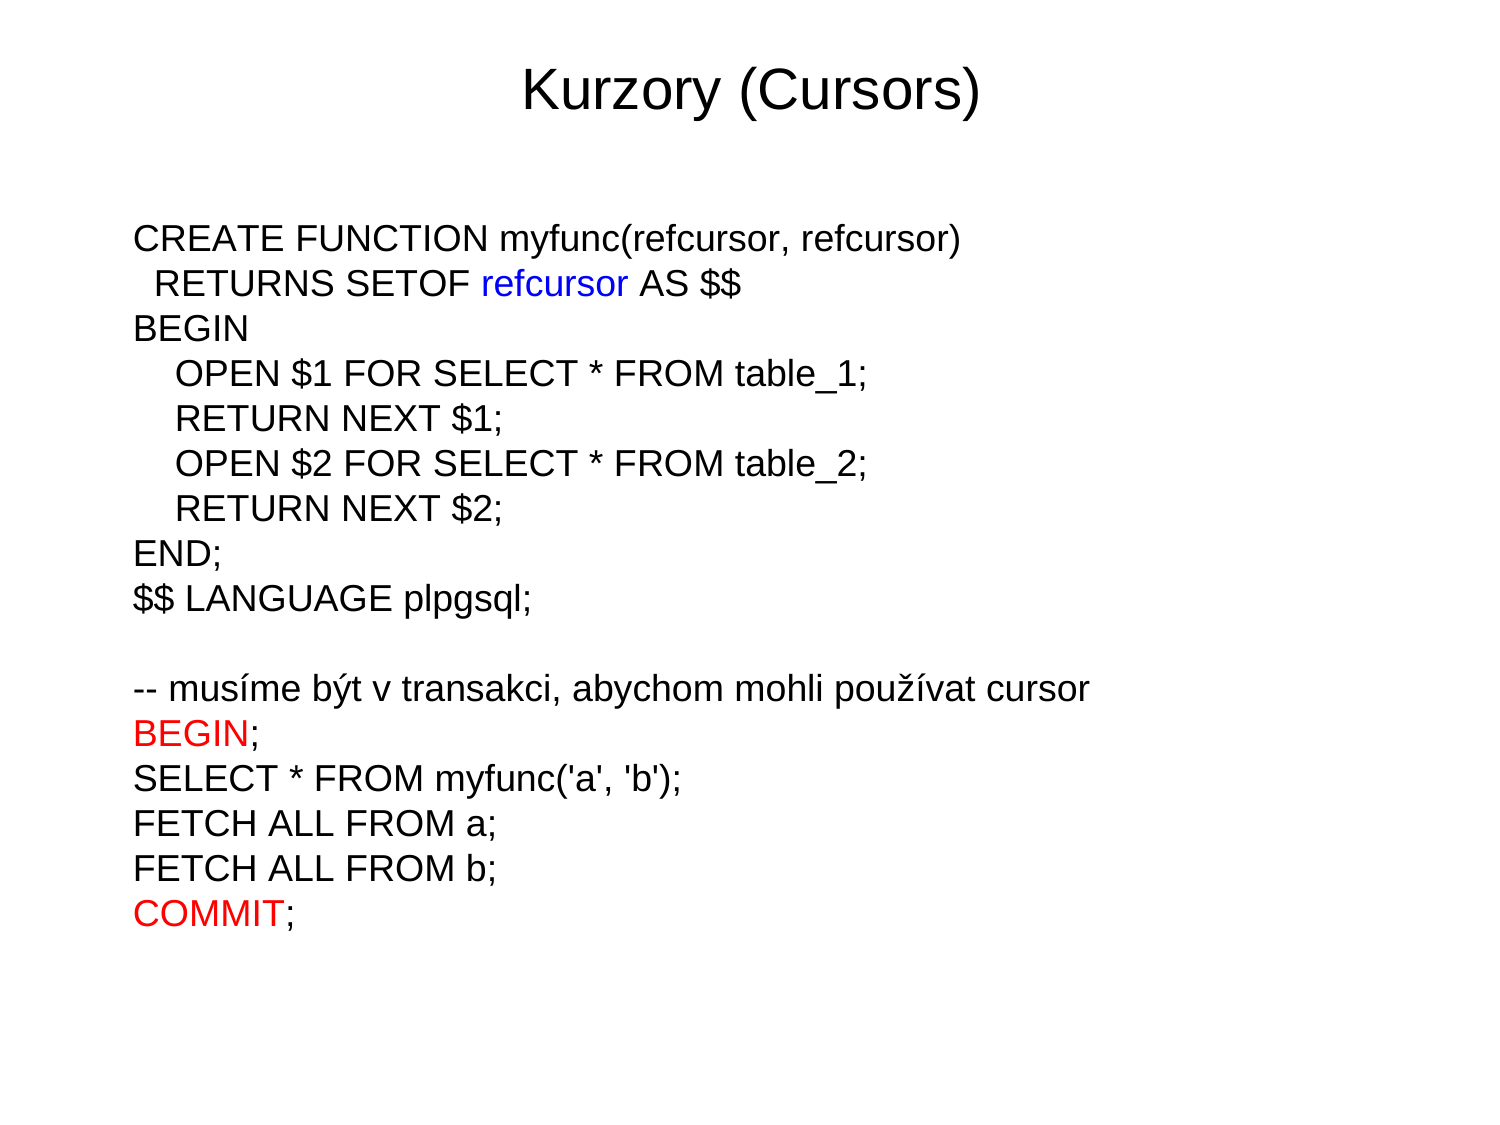

# Kurzory (Cursors)
CREATE FUNCTION myfunc(refcursor, refcursor)
 RETURNS SETOF refcursor AS $$
BEGIN
 OPEN $1 FOR SELECT * FROM table_1;
 RETURN NEXT $1;
 OPEN $2 FOR SELECT * FROM table_2;
 RETURN NEXT $2;
END;
$$ LANGUAGE plpgsql;
-- musíme být v transakci, abychom mohli používat cursor
BEGIN;
SELECT * FROM myfunc('a', 'b');
FETCH ALL FROM a;
FETCH ALL FROM b;
COMMIT;